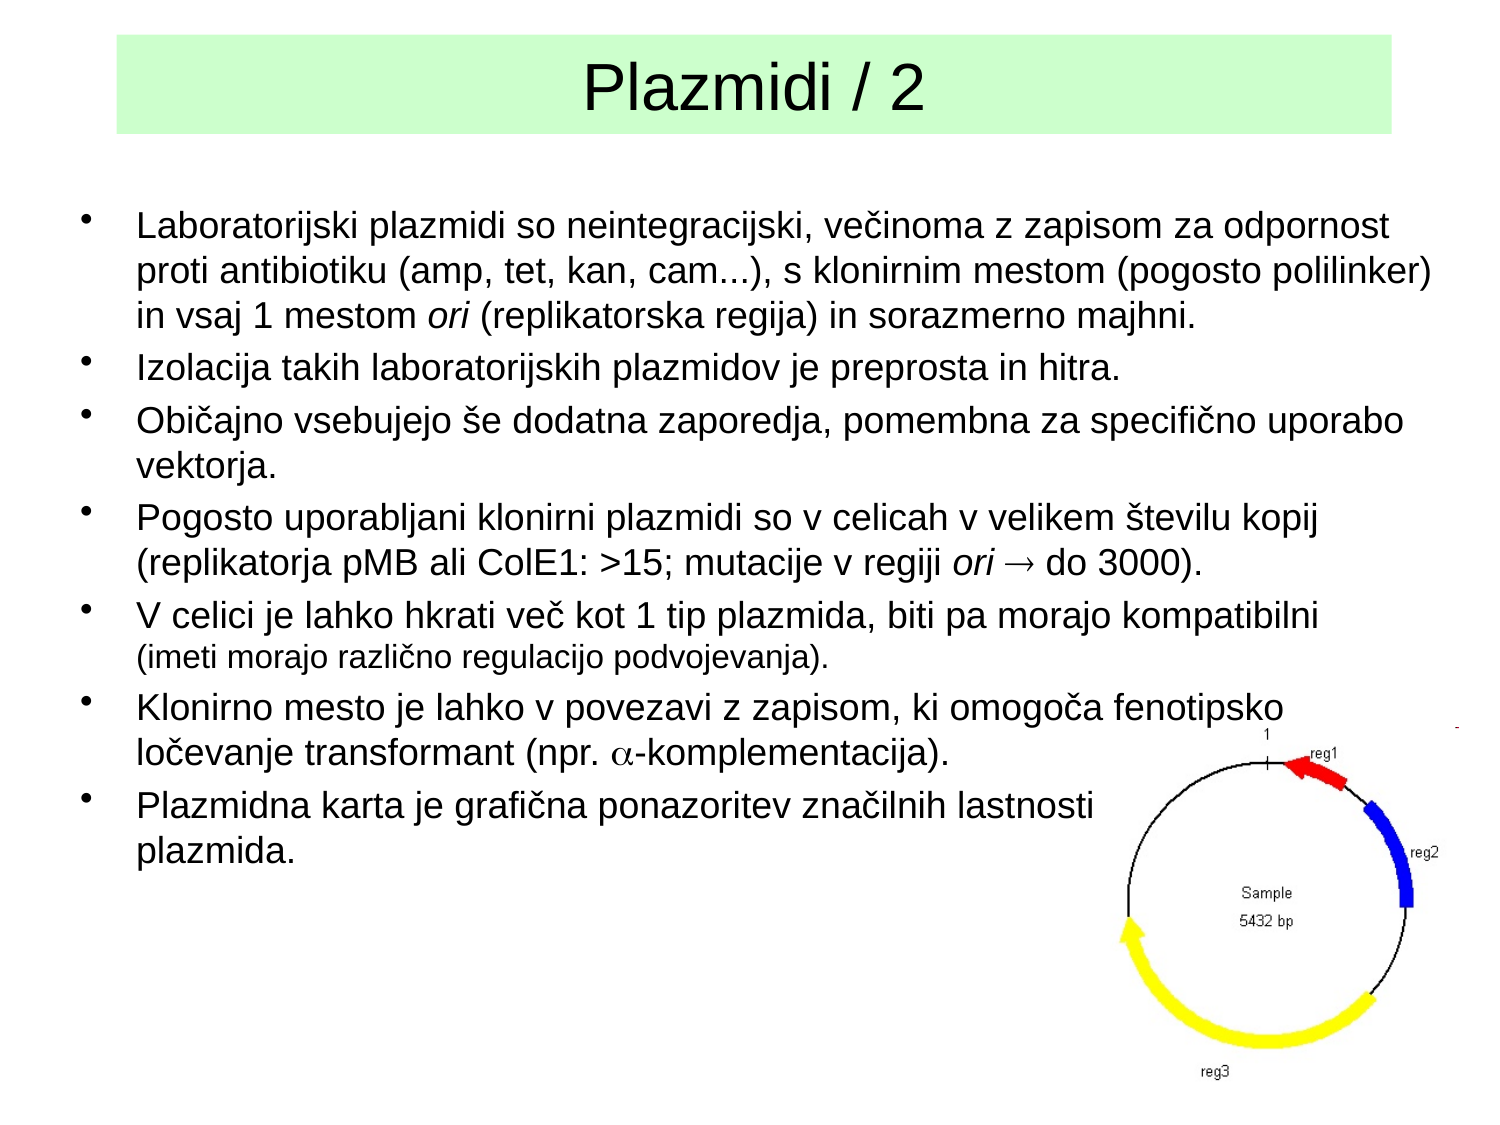

# Plazmidi / 2
Laboratorijski plazmidi so neintegracijski, večinoma z zapisom za odpornost proti antibiotiku (amp, tet, kan, cam...), s klonirnim mestom (pogosto polilinker) in vsaj 1 mestom ori (replikatorska regija) in sorazmerno majhni.
Izolacija takih laboratorijskih plazmidov je preprosta in hitra.
Običajno vsebujejo še dodatna zaporedja, pomembna za specifično uporabo vektorja.
Pogosto uporabljani klonirni plazmidi so v celicah v velikem številu kopij (replikatorja pMB ali ColE1: >15; mutacije v regiji ori  do 3000).
V celici je lahko hkrati več kot 1 tip plazmida, biti pa morajo kompatibilni
(imeti morajo različno regulacijo podvojevanja).
Klonirno mesto je lahko v povezavi z zapisom, ki omogoča fenotipsko ločevanje transformant (npr. a-komplementacija).
Plazmidna karta je grafična ponazoritev značilnih lastnosti
plazmida.